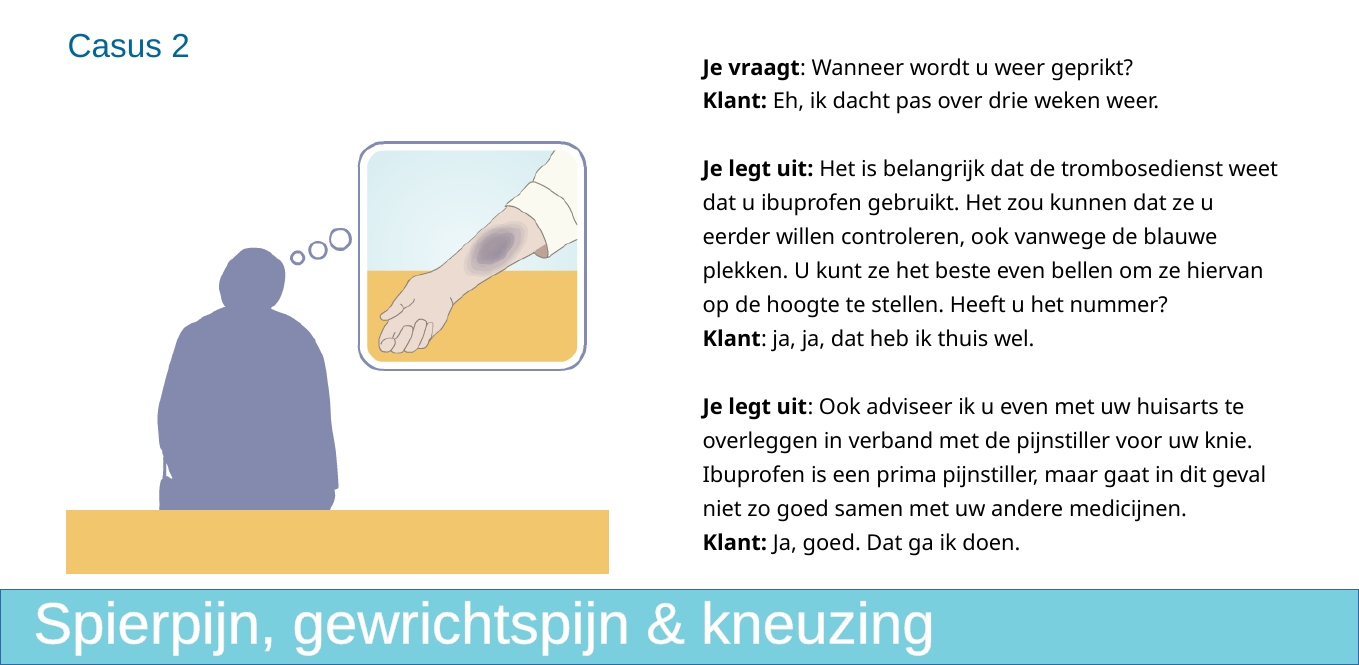

# Casus 2
Je vraagt: Wanneer wordt u weer geprikt?
Klant: Eh, ik dacht pas over drie weken weer.
Je legt uit: Het is belangrijk dat de trombosedienst weet dat u ibuprofen gebruikt. Het zou kunnen dat ze u eerder willen controleren, ook vanwege de blauwe plekken. U kunt ze het beste even bellen om ze hiervan op de hoogte te stellen. Heeft u het nummer?
Klant: ja, ja, dat heb ik thuis wel.
Je legt uit: Ook adviseer ik u even met uw huisarts te overleggen in verband met de pijnstiller voor uw knie. Ibuprofen is een prima pijnstiller, maar gaat in dit geval niet zo goed samen met uw andere medicijnen.
Klant: Ja, goed. Dat ga ik doen.
 Spierpijn, gewrichtspijn & kneuzing